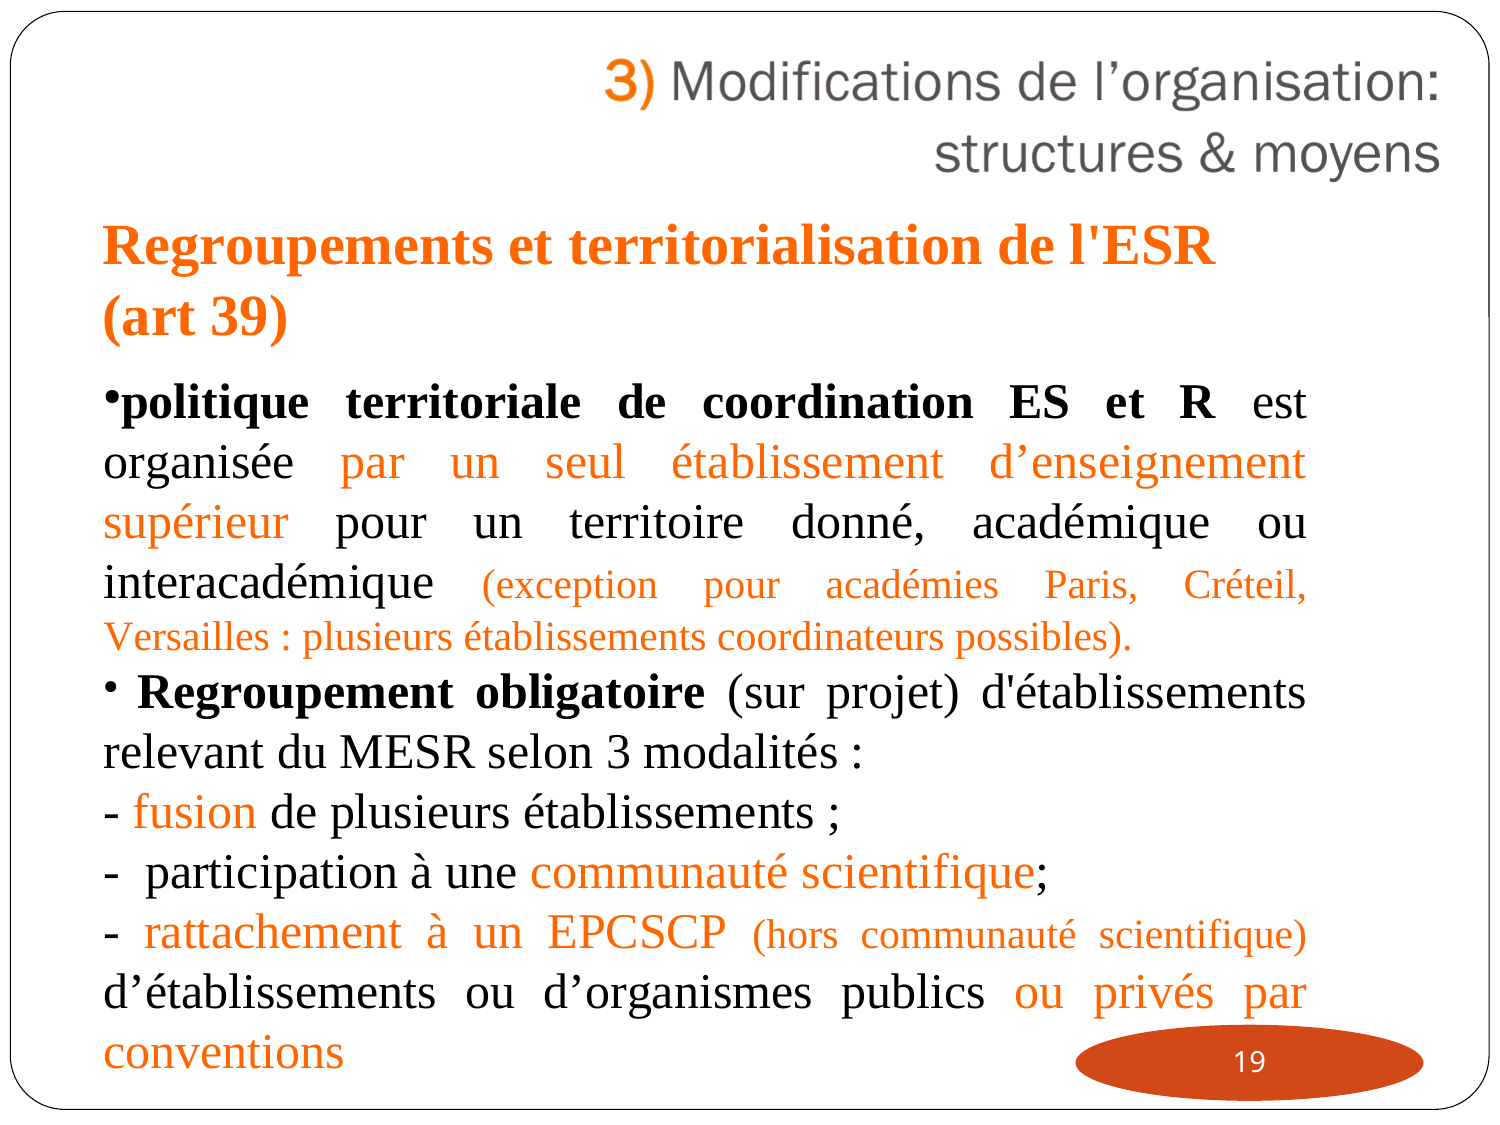

Regroupements et territorialisation de l'ESR (art 39)
politique territoriale de coordination ES et R est organisée par un seul établissement d’enseignement supérieur pour un territoire donné, académique ou interacadémique (exception pour académies Paris, Créteil, Versailles : plusieurs établissements coordinateurs possibles).
 Regroupement obligatoire (sur projet) d'établissements relevant du MESR selon 3 modalités :
- fusion de plusieurs établissements ;
- participation à une communauté scientifique;
- rattachement à un EPCSCP (hors communauté scientifique) d’établissements ou d’organismes publics ou privés par conventions